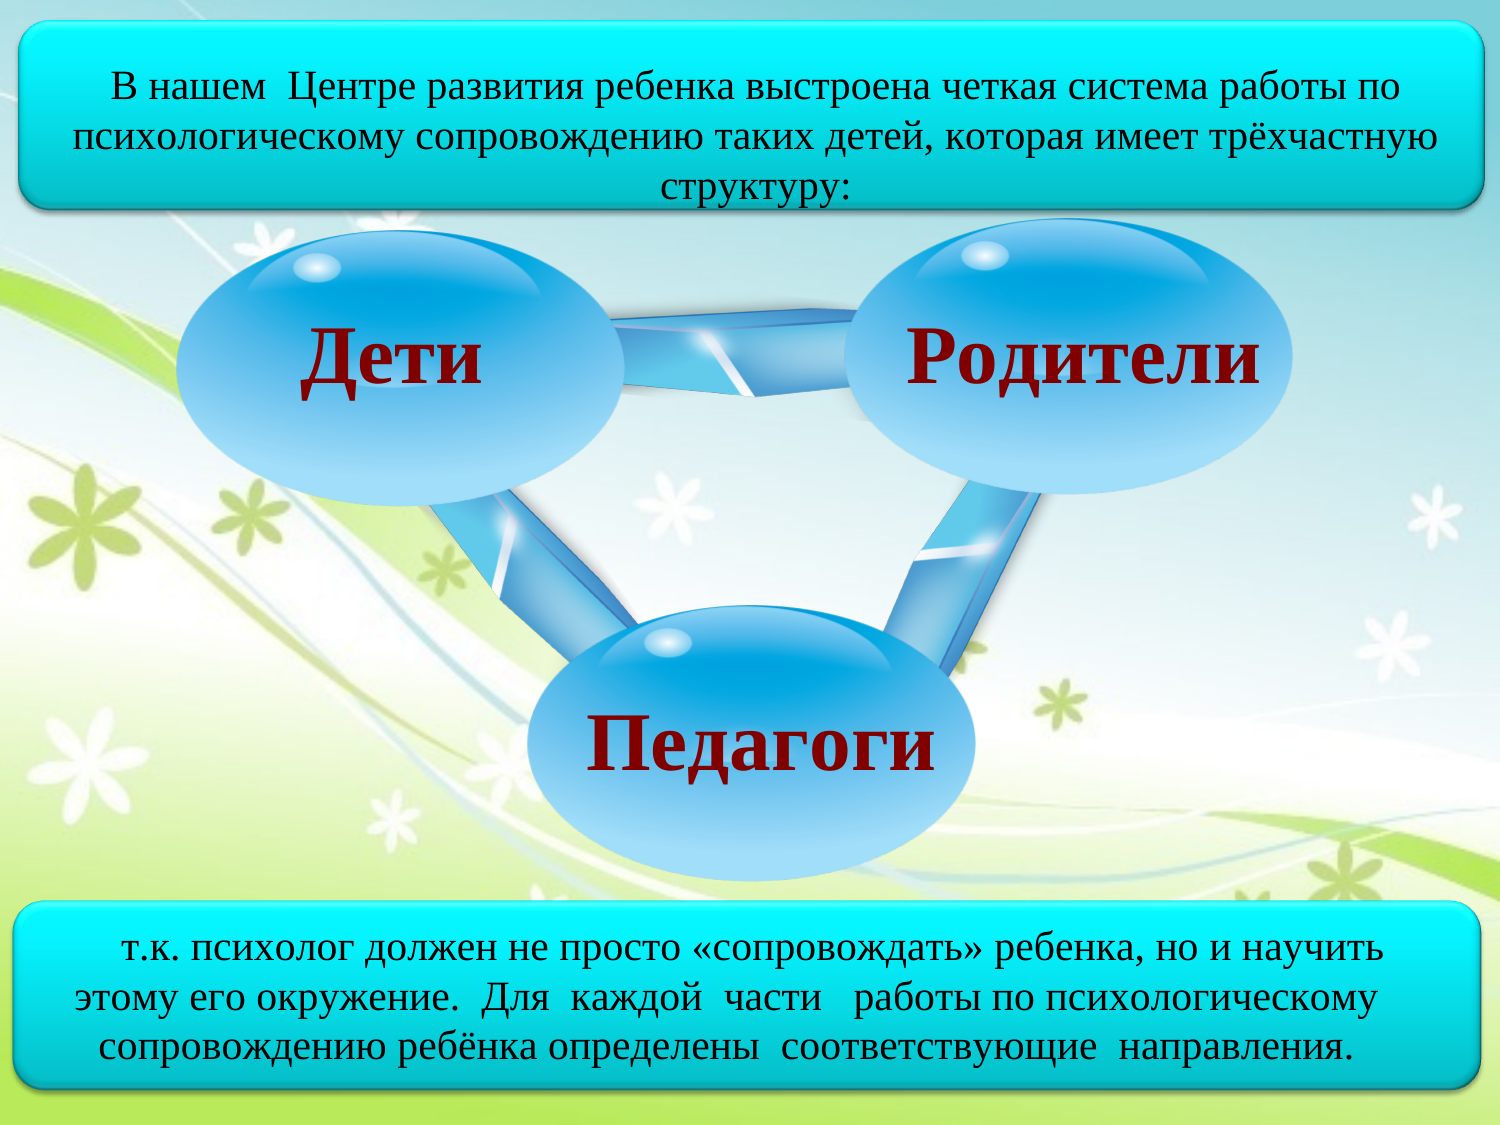

В нашем Центре развития ребенка выстроена четкая система работы по психологическому сопровождению таких детей, которая имеет трёхчастную структуру:
Дети
Родители
Педагоги
 т.к. психолог должен не просто «сопровождать» ребенка, но и научить этому его окружение. Для каждой части работы по психологическому сопровождению ребёнка определены соответствующие направления.